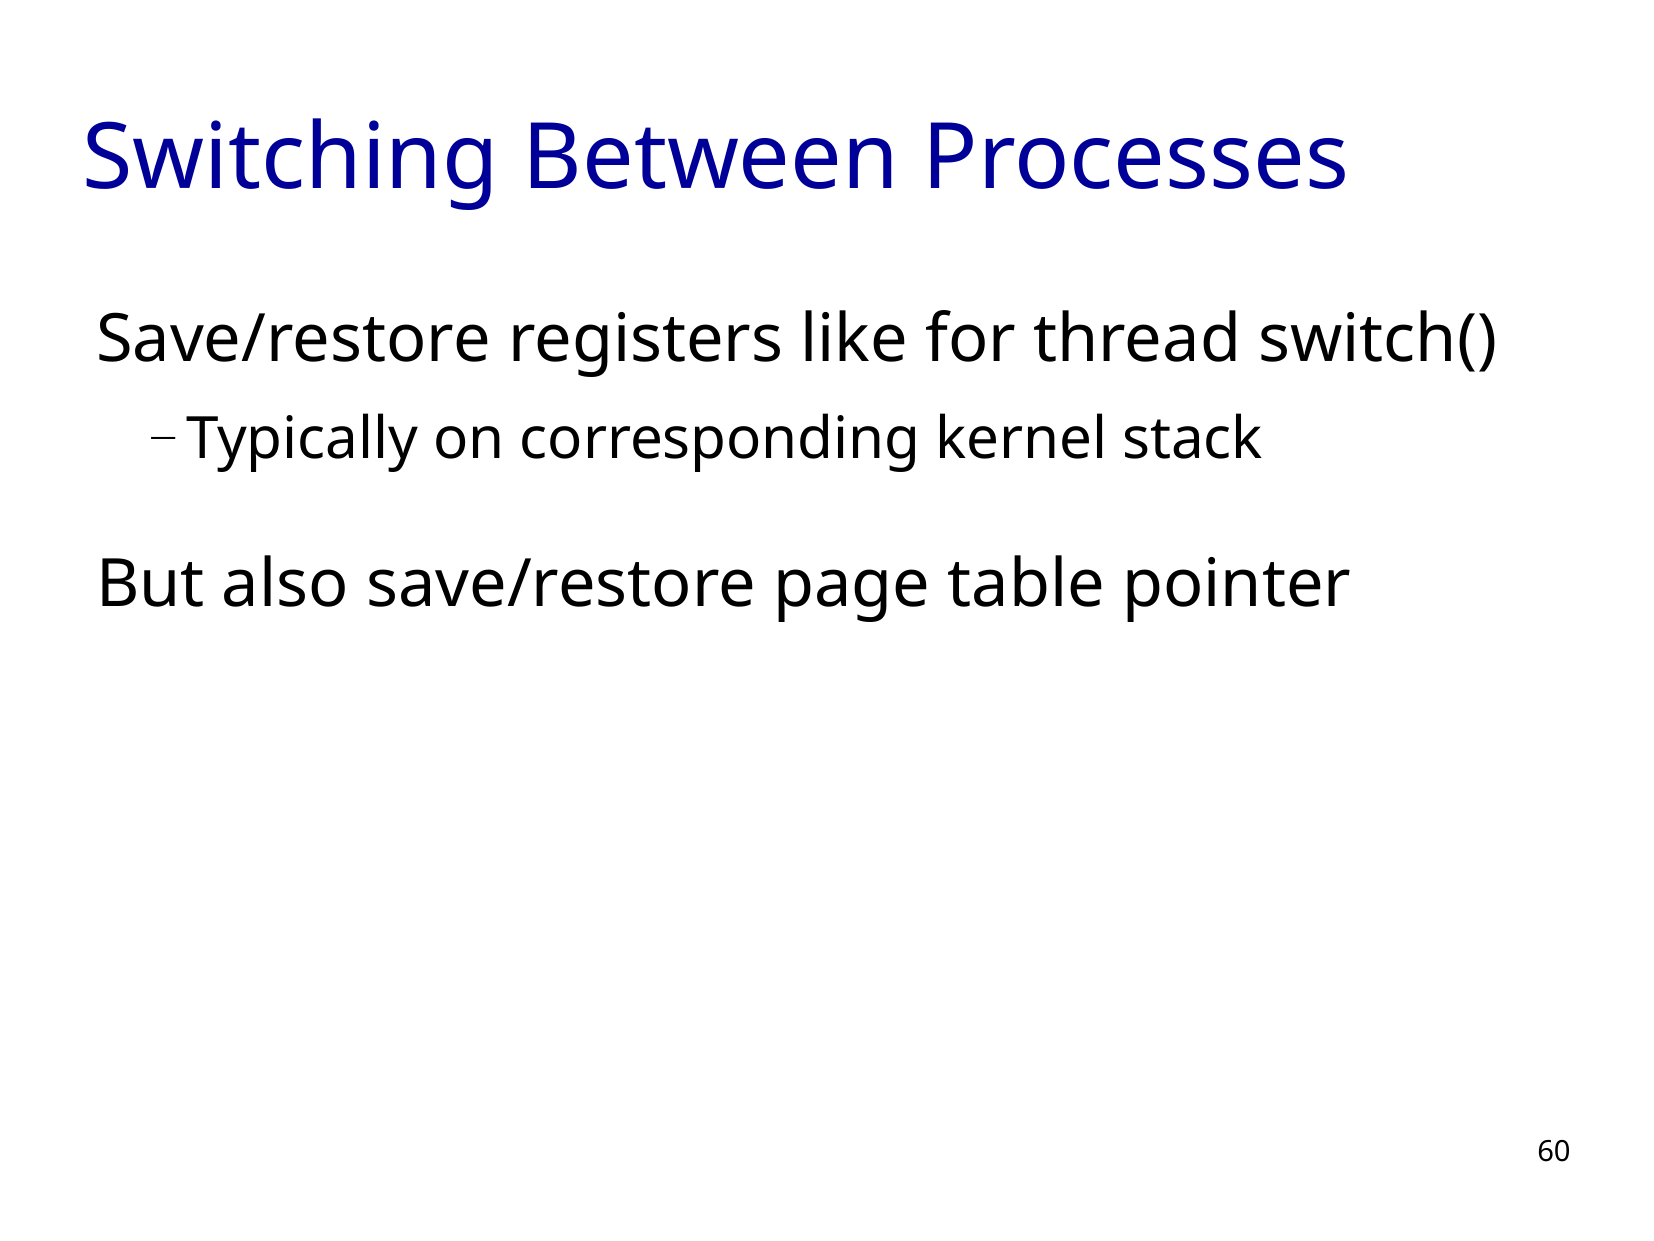

# Switching Between Processes
Save/restore registers like for thread switch()
Typically on corresponding kernel stack
But also save/restore page table pointer
60